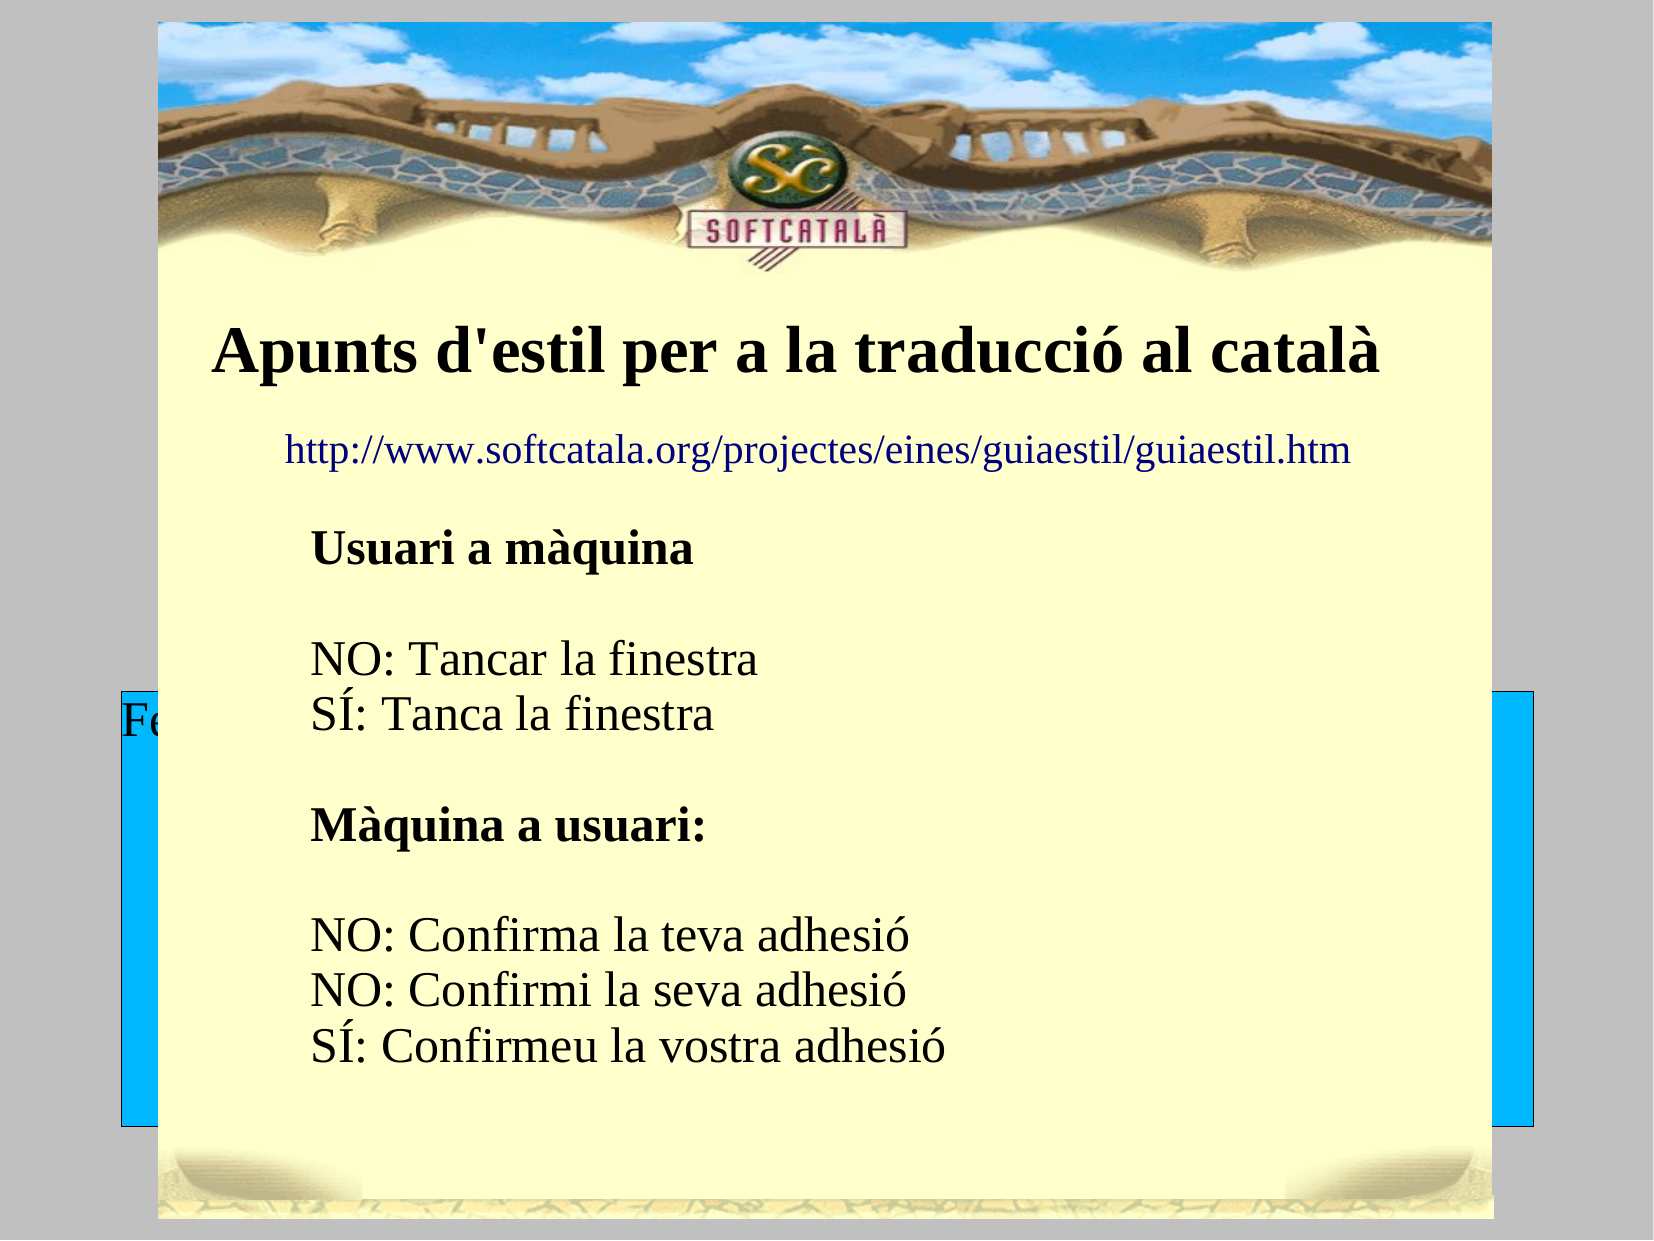

Apunts d'estil per a la traducció al català
http://www.softcatala.org/projectes/eines/guiaestil/guiaestil.htm
Usuari a màquina
NO: Tancar la finestra
SÍ: Tanca la finestra
Màquina a usuari:
NO: Confirma la teva adhesió
NO: Confirmi la seva adhesió
SÍ: Confirmeu la vostra adhesió